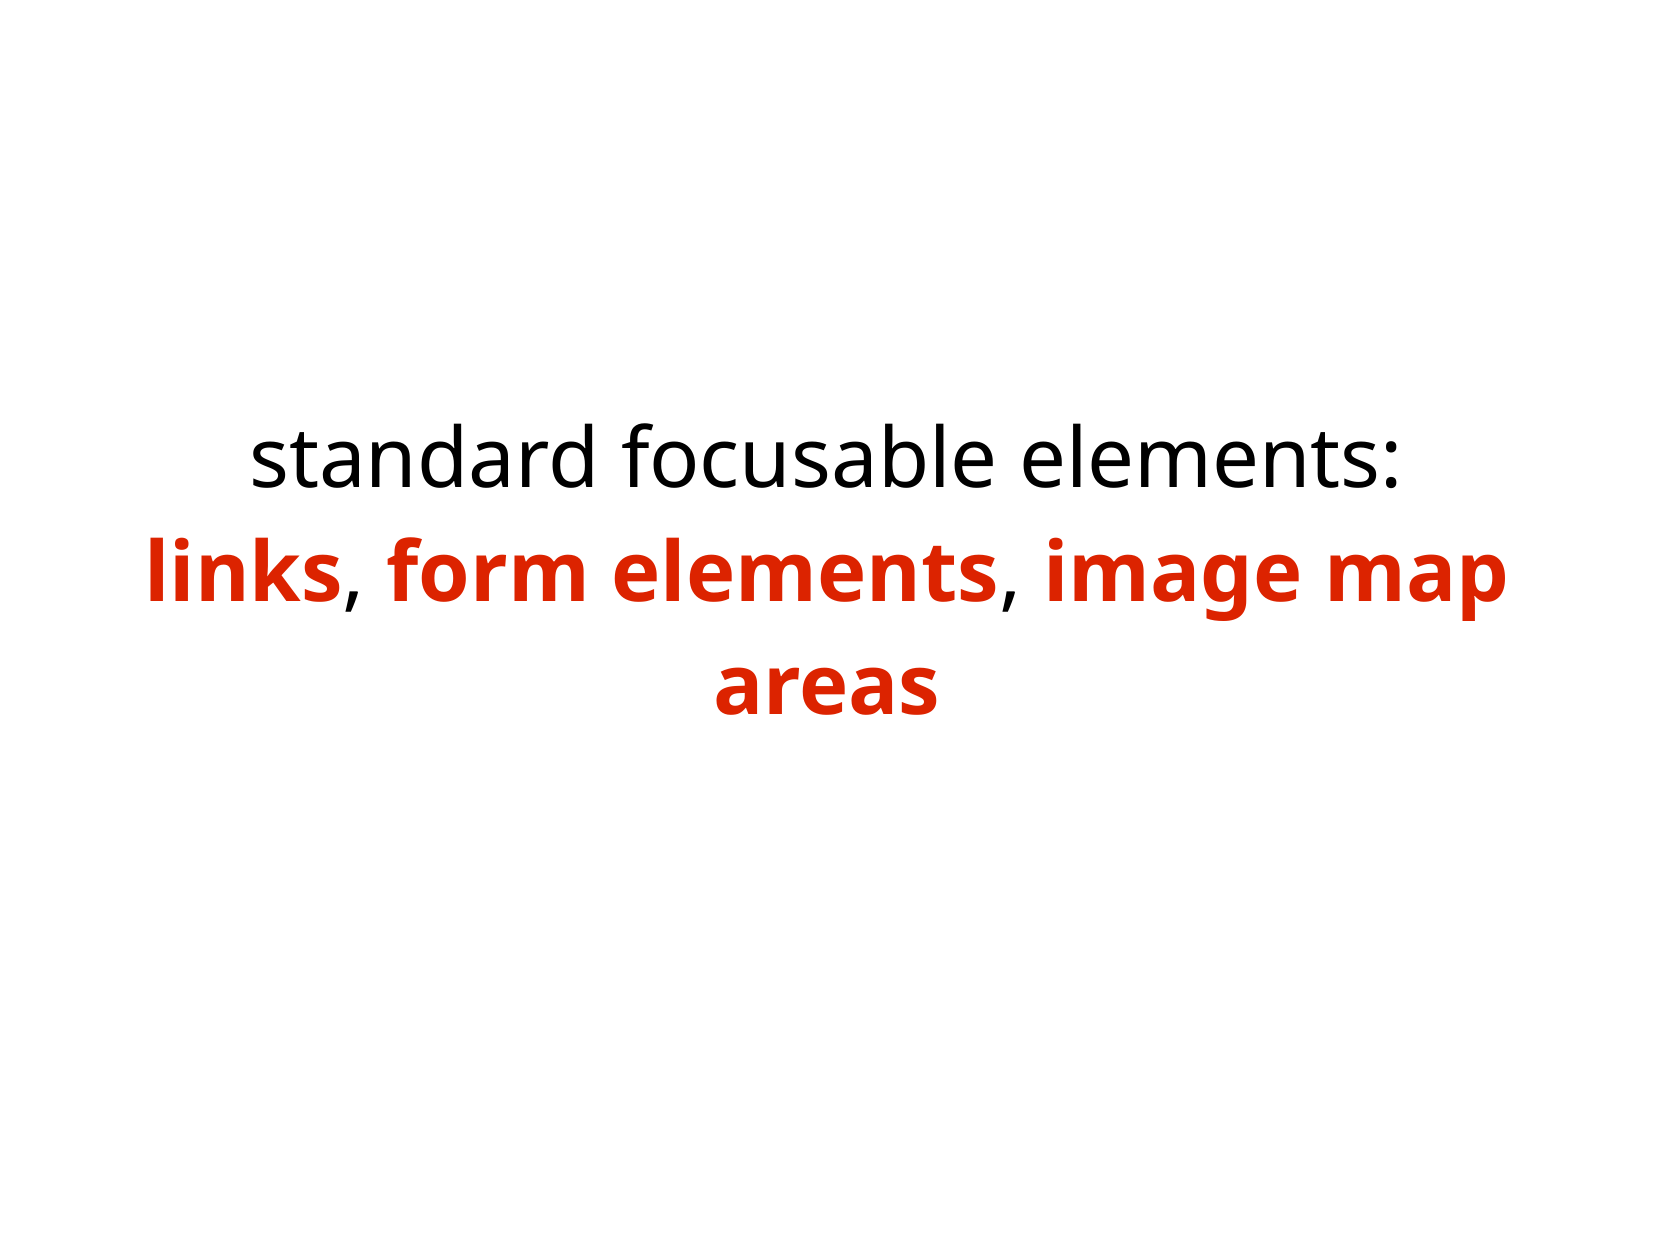

# standard focusable elements:
links, form elements, image map areas